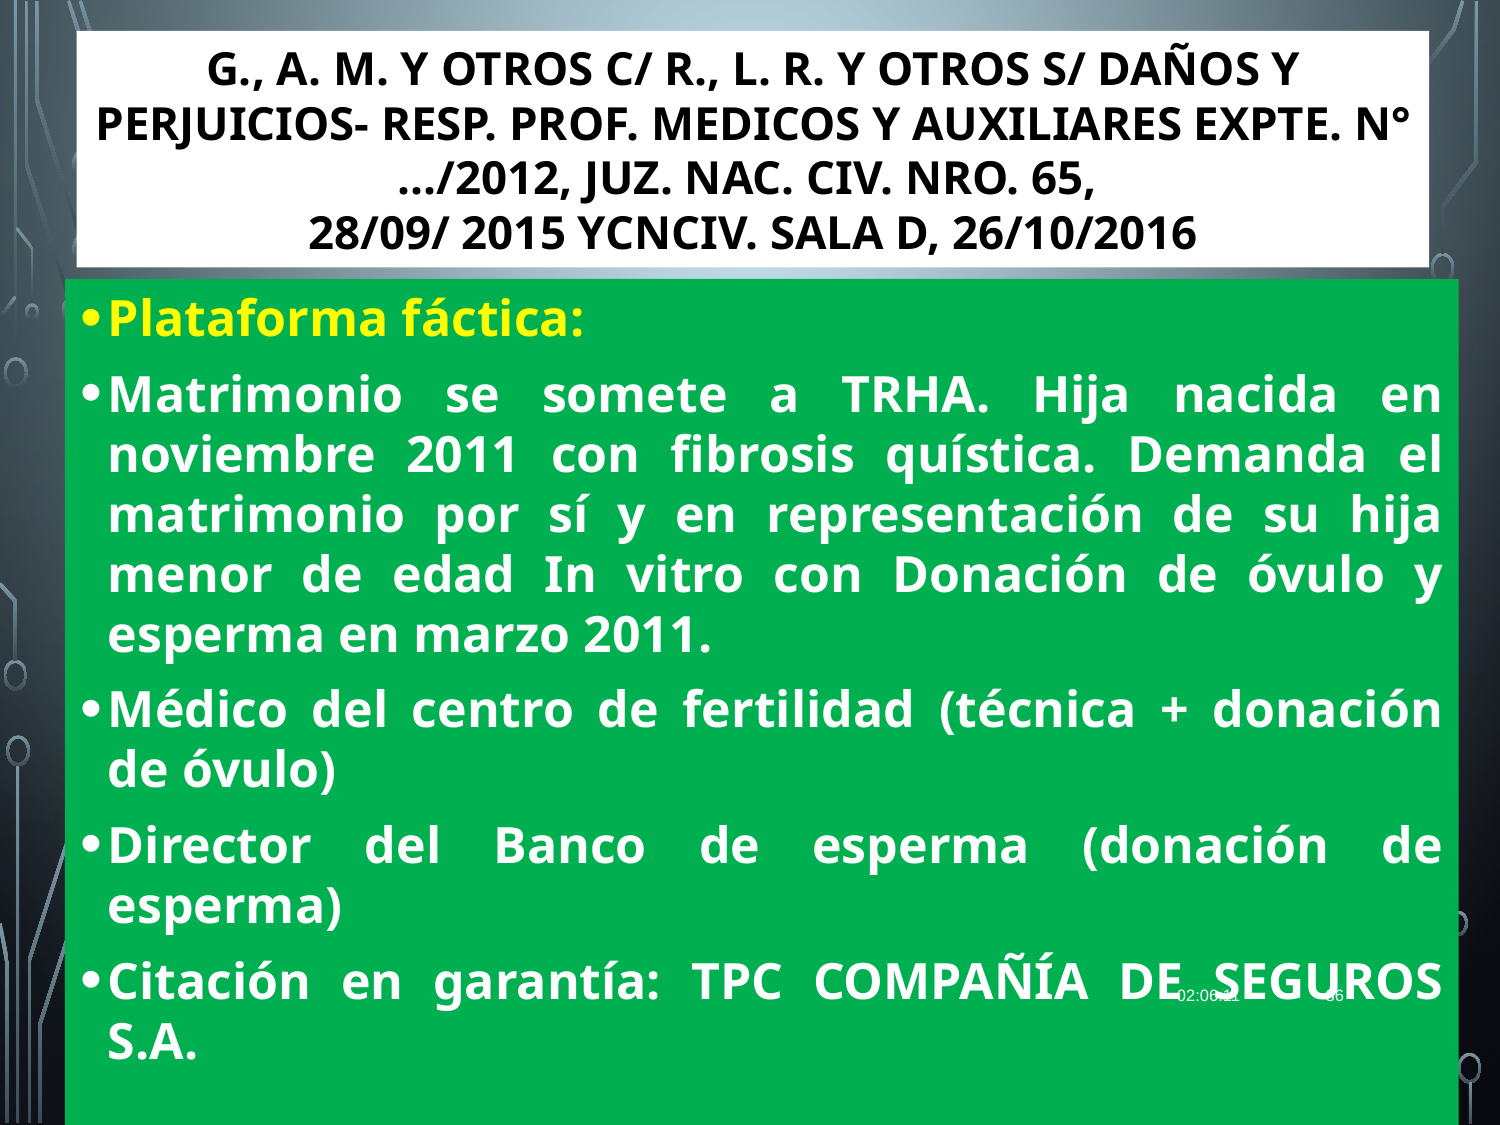

# G., A. M. Y OTROS C/ R., L. R. Y OTROS s/ DAÑOS Y PERJUICIOS- RESP. PROF. MEDICOS Y AUXILIARES Expte. N° …/2012, Juz. Nac. Civ. nro. 65, 28/09/ 2015 yCNCiv. Sala D, 26/10/2016
Plataforma fáctica:
Matrimonio se somete a TRHA. Hija nacida en noviembre 2011 con fibrosis quística. Demanda el matrimonio por sí y en representación de su hija menor de edad In vitro con Donación de óvulo y esperma en marzo 2011.
Médico del centro de fertilidad (técnica + donación de óvulo)
Director del Banco de esperma (donación de esperma)
Citación en garantía: TPC COMPAÑÍA DE SEGUROS S.A.
02:48:05